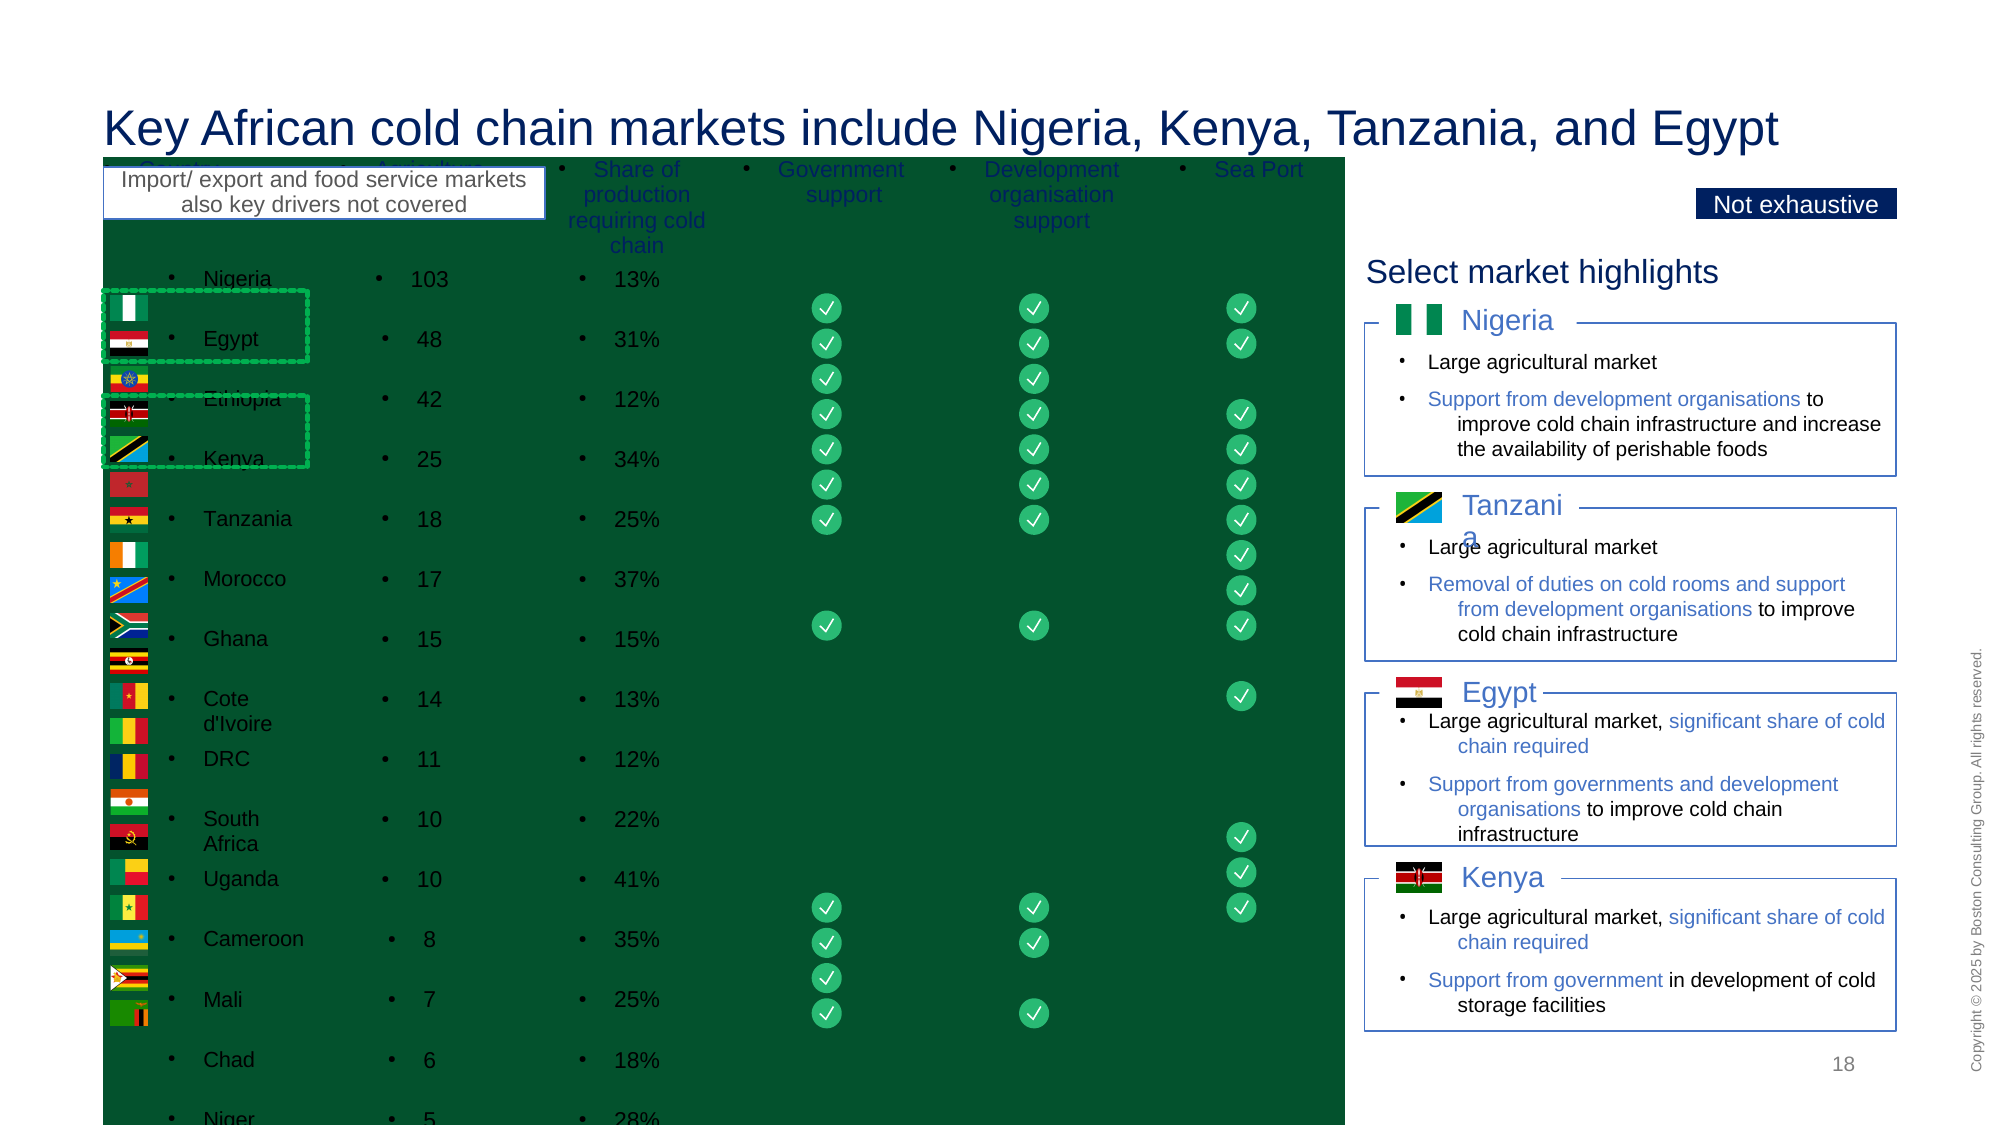

Key African cold chain markets include Nigeria, Kenya, Tanzania, and Egypt
| Country | | Agriculture market ($b) | Share of production requiring cold chain | Government support | Development organisation support | Sea Port |
| --- | --- | --- | --- | --- | --- | --- |
| | Nigeria | 103 | 13% | | | |
| | Egypt | 48 | 31% | | | |
| | Ethiopia | 42 | 12% | | | |
| | Kenya | 25 | 34% | | | |
| | Tanzania | 18 | 25% | | | |
| | Morocco | 17 | 37% | | | |
| | Ghana | 15 | 15% | | | |
| | Cote d'Ivoire | 14 | 13% | | | |
| | DRC | 11 | 12% | | | |
| | South Africa | 10 | 22% | | | |
| | Uganda | 10 | 41% | | | |
| | Cameroon | 8 | 35% | | | |
| | Mali | 7 | 25% | | | |
| | Chad | 6 | 18% | | | |
| | Niger | 5 | 28% | | | |
| | Angola | 5 | 27% | | | |
| | Benin | 5 | 10% | | | |
| | Senegal | 4 | 26% | | | |
| | Rwanda | 3 | 40% | | | |
| | Zimbabwe | 3 | 20% | | | |
| | Zambia | 1 | 7% | | | |
Import/ export and food service markets also key drivers not covered
Not exhaustive
Select market highlights
Nigeria
Large agricultural market
Support from development organisations to improve cold chain infrastructure and increase the availability of perishable foods
Tanzania
Large agricultural market
Removal of duties on cold rooms and support from development organisations to improve cold chain infrastructure
Egypt
Large agricultural market, significant share of cold chain required
Support from governments and development organisations to improve cold chain infrastructure
Kenya
Large agricultural market, significant share of cold chain required
Support from government in development of cold storage facilities
Source: World Bank; AfDB; UNDP; Expert interviews; BCG analysis